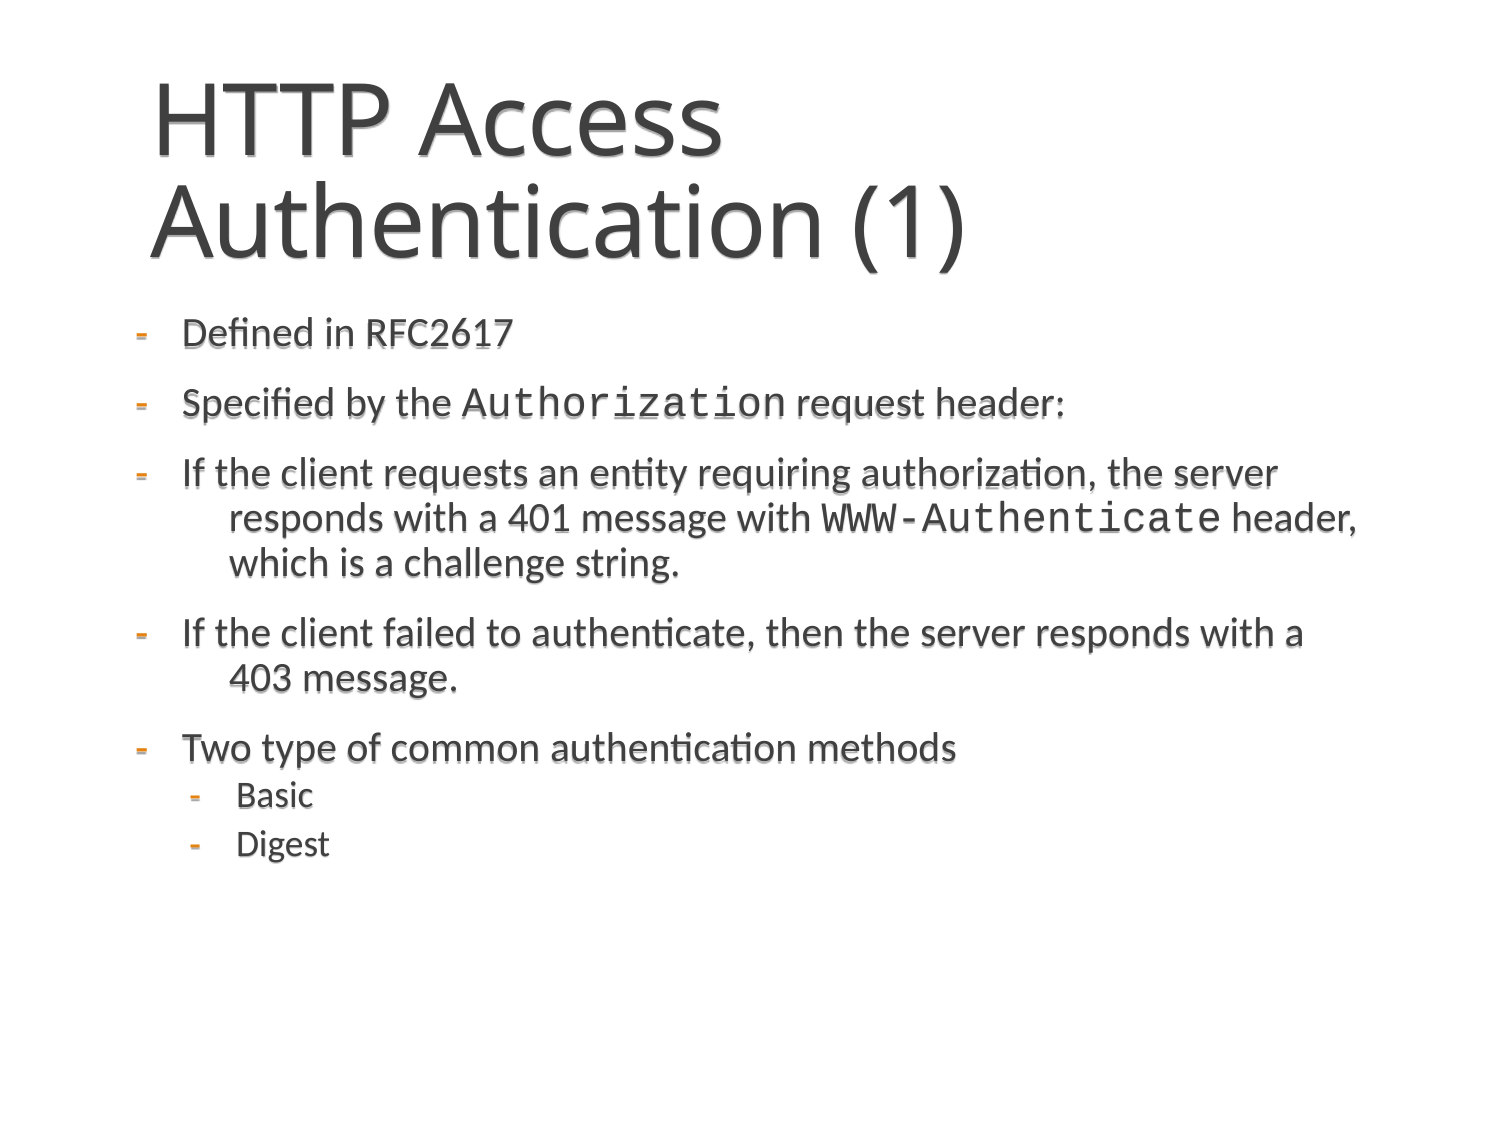

# HTTP Access Authentication (1)
Defined in RFC2617
Specified by the Authorization request header:
If the client requests an entity requiring authorization, the server responds with a 401 message with WWW-Authenticate header, which is a challenge string.
If the client failed to authenticate, then the server responds with a 403 message.
Two type of common authentication methods
Basic
Digest
Copyright © Ricci IEONG for UST training 2024
44